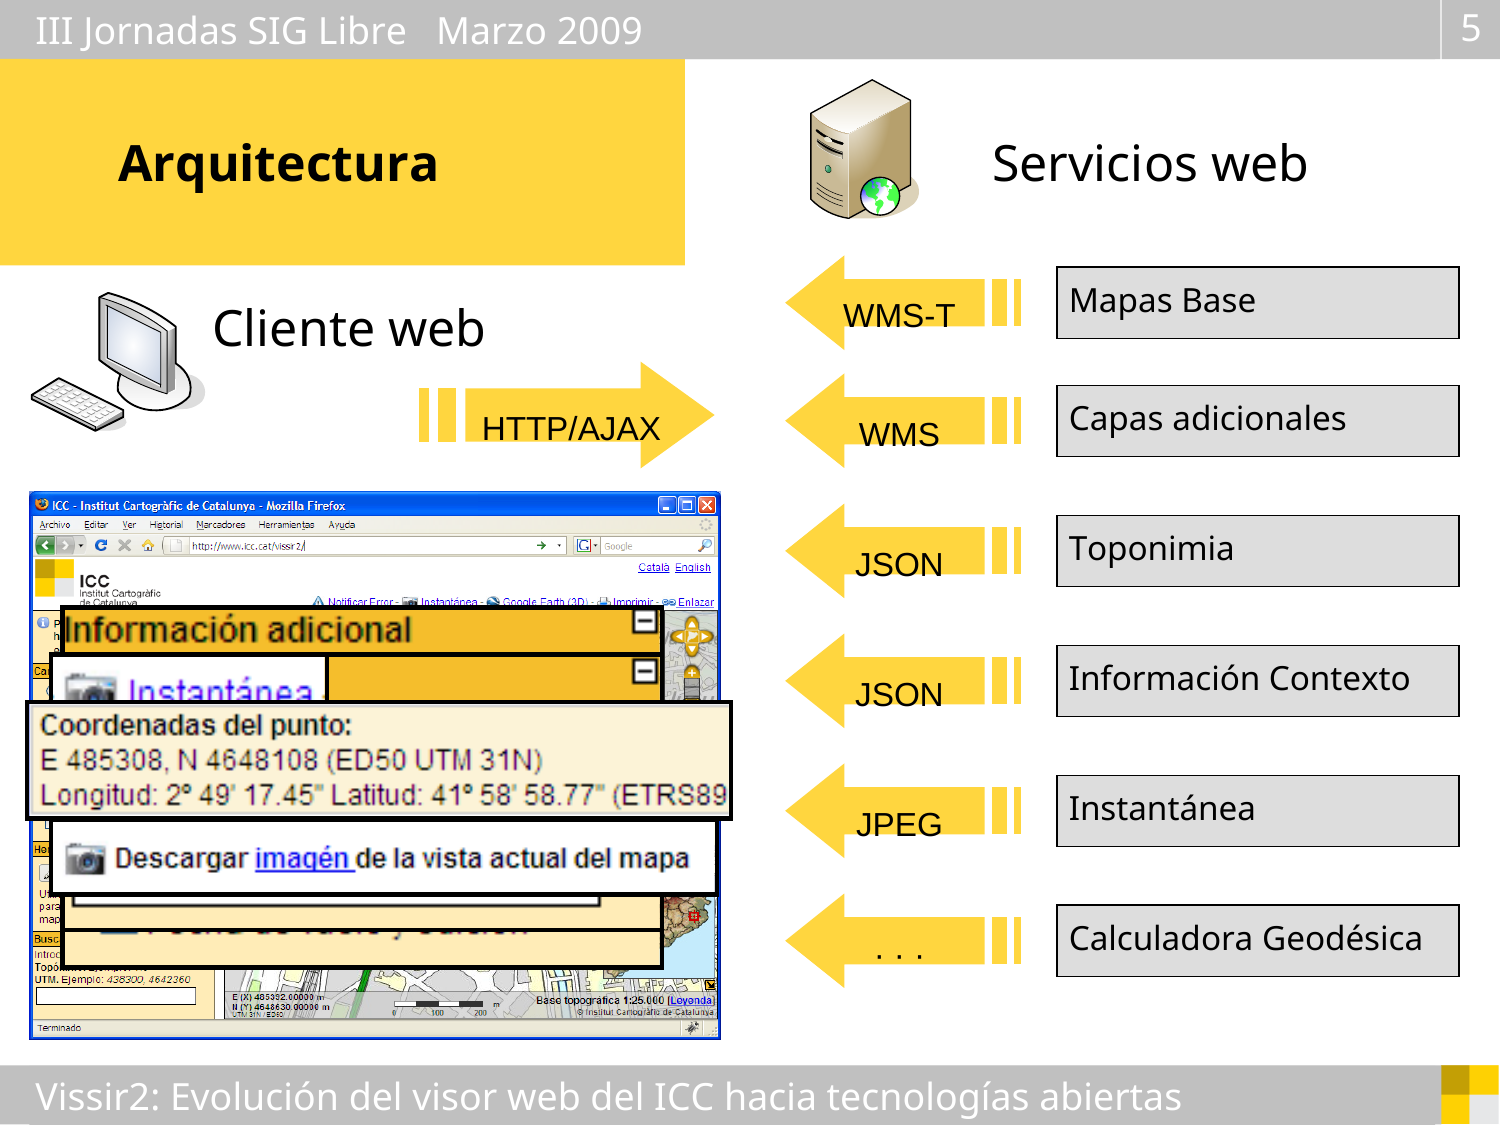

III Jornadas SIG Libre Marzo 2009
# Arquitectura
Servicios web
WMS-T
Cliente web
Mapas Base
HTTP/AJAX
WMS
Capas adicionales
JSON
Toponimia
JSON
Información Contexto
JPEG
Instantánea
· · ·
Calculadora Geodésica
Vissir2: Evolución del visor web del ICC hacia tecnologías abiertas